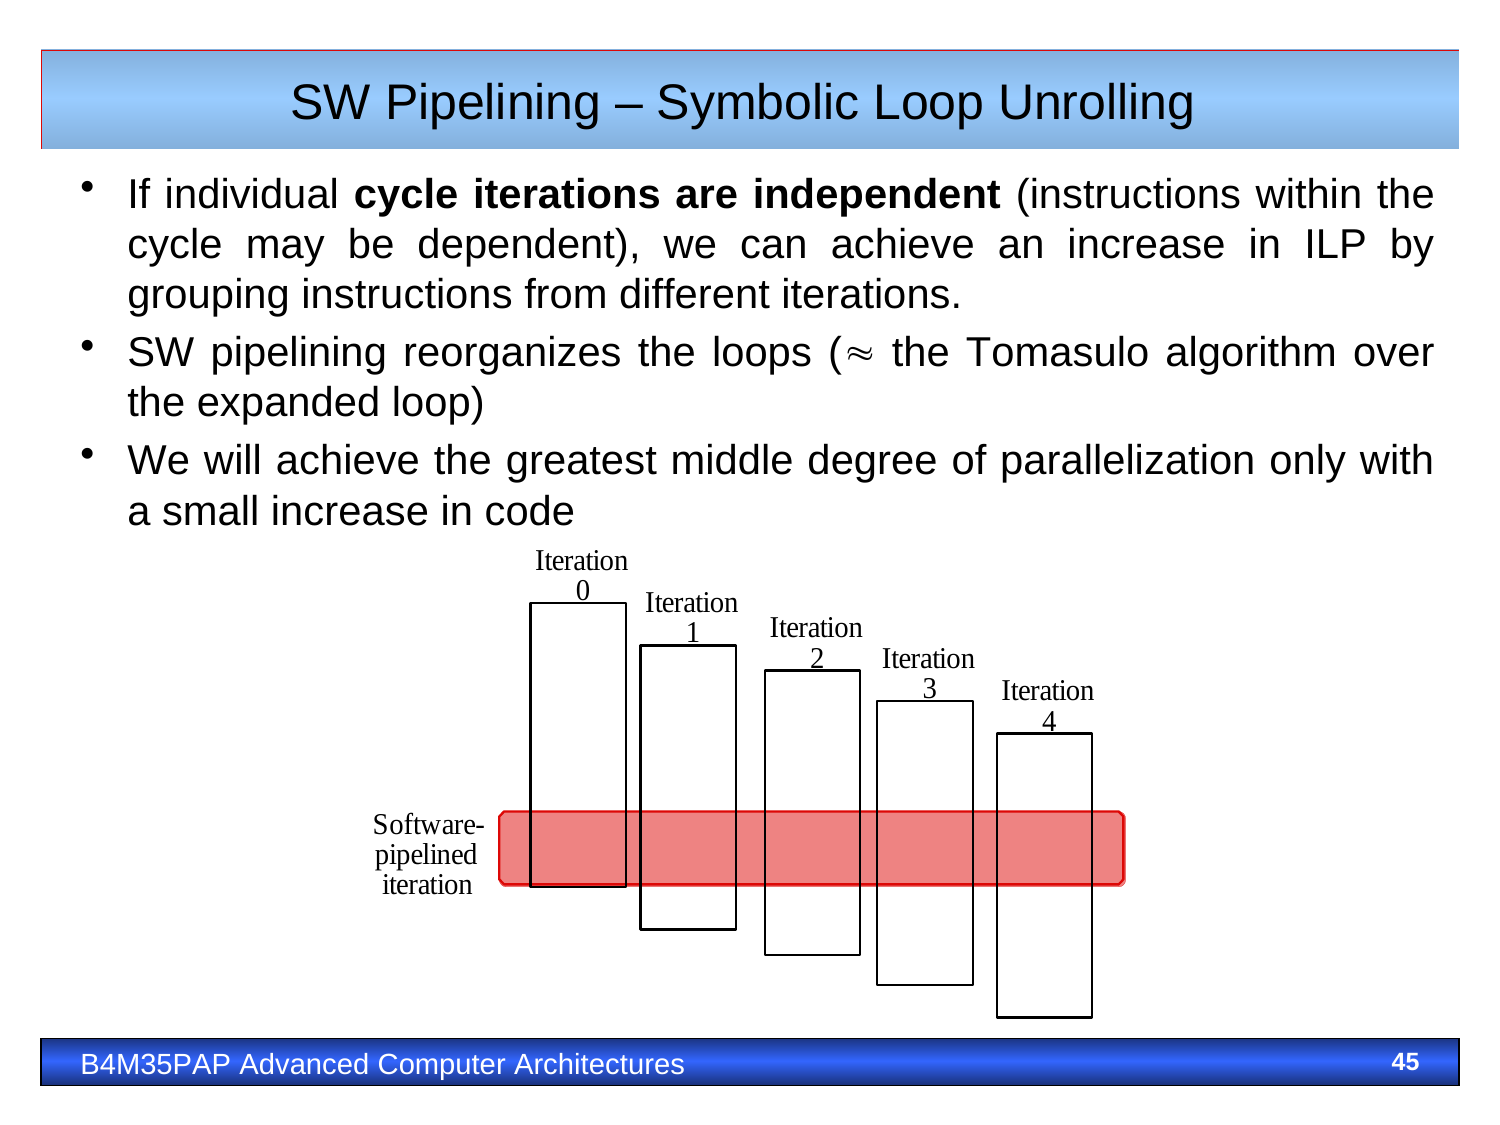

Software Pipeline – Úloha kompilátoru
SW Pipelining – Symbolic Loop Unrolling
# If individual cycle iterations are independent (instructions within the cycle may be dependent), we can achieve an increase in ILP by grouping instructions from different iterations.
SW pipelining reorganizes the loops ( the Tomasulo algorithm over the expanded loop)
We will achieve the greatest middle degree of parallelization only with a small increase in code